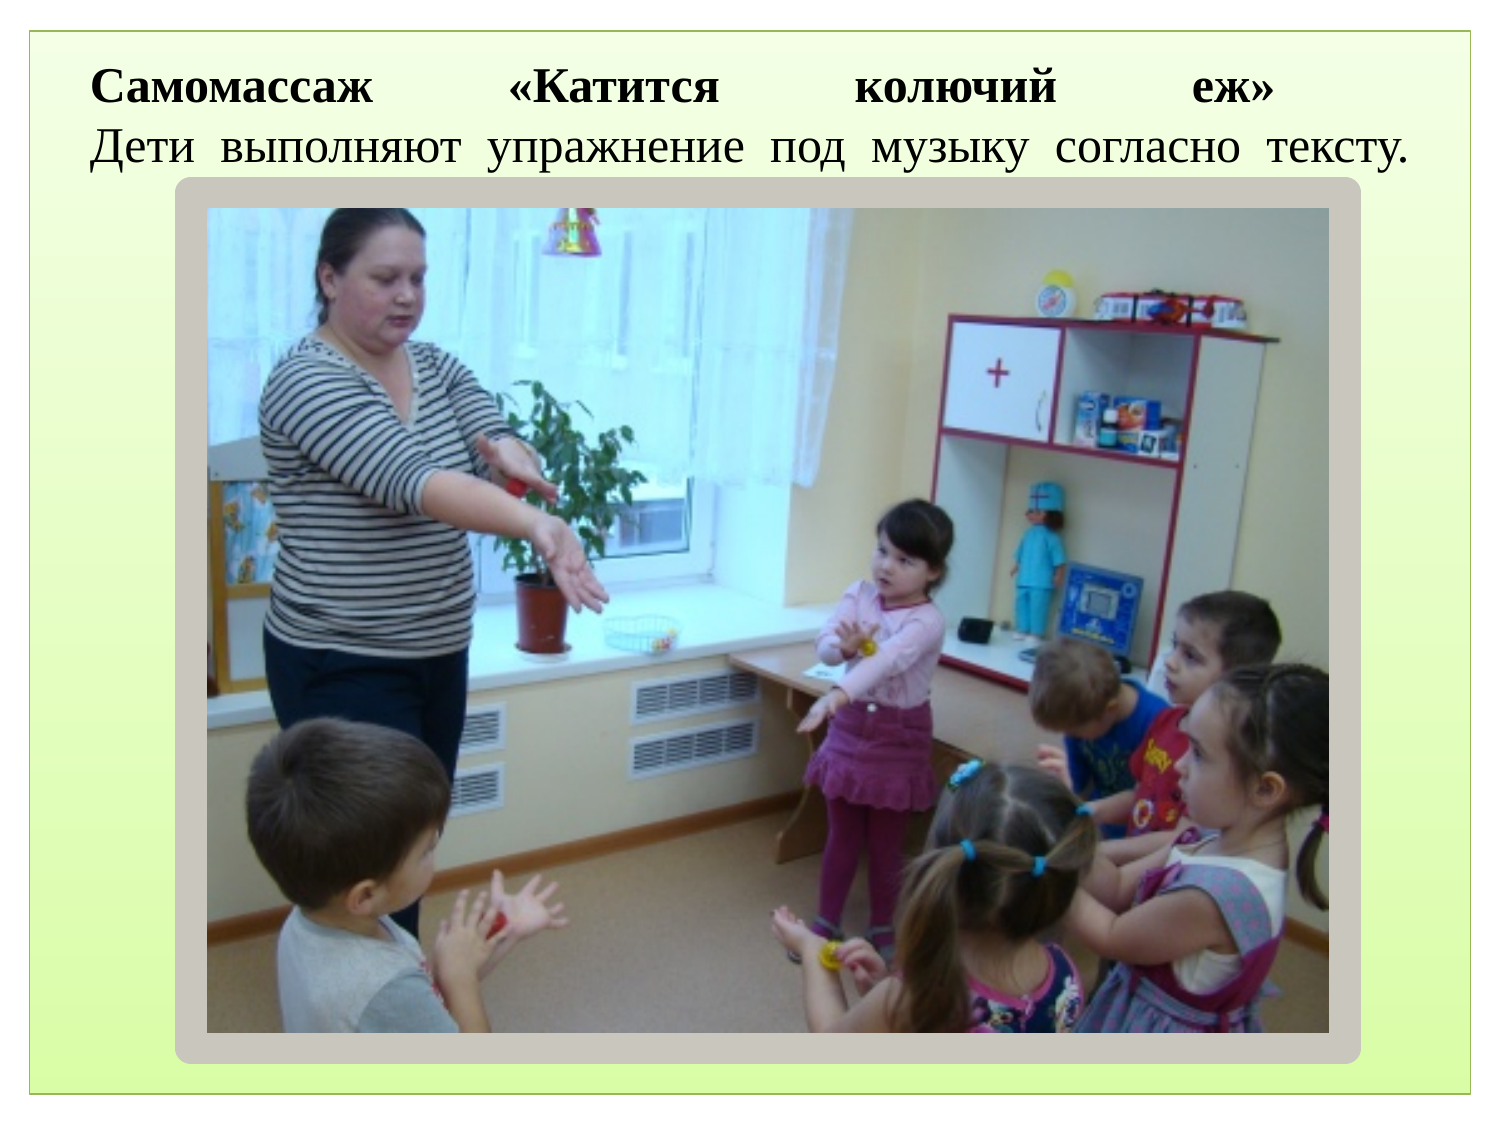

# Самомассаж «Катится колючий еж» Дети выполняют упражнение под музыку согласно тексту.